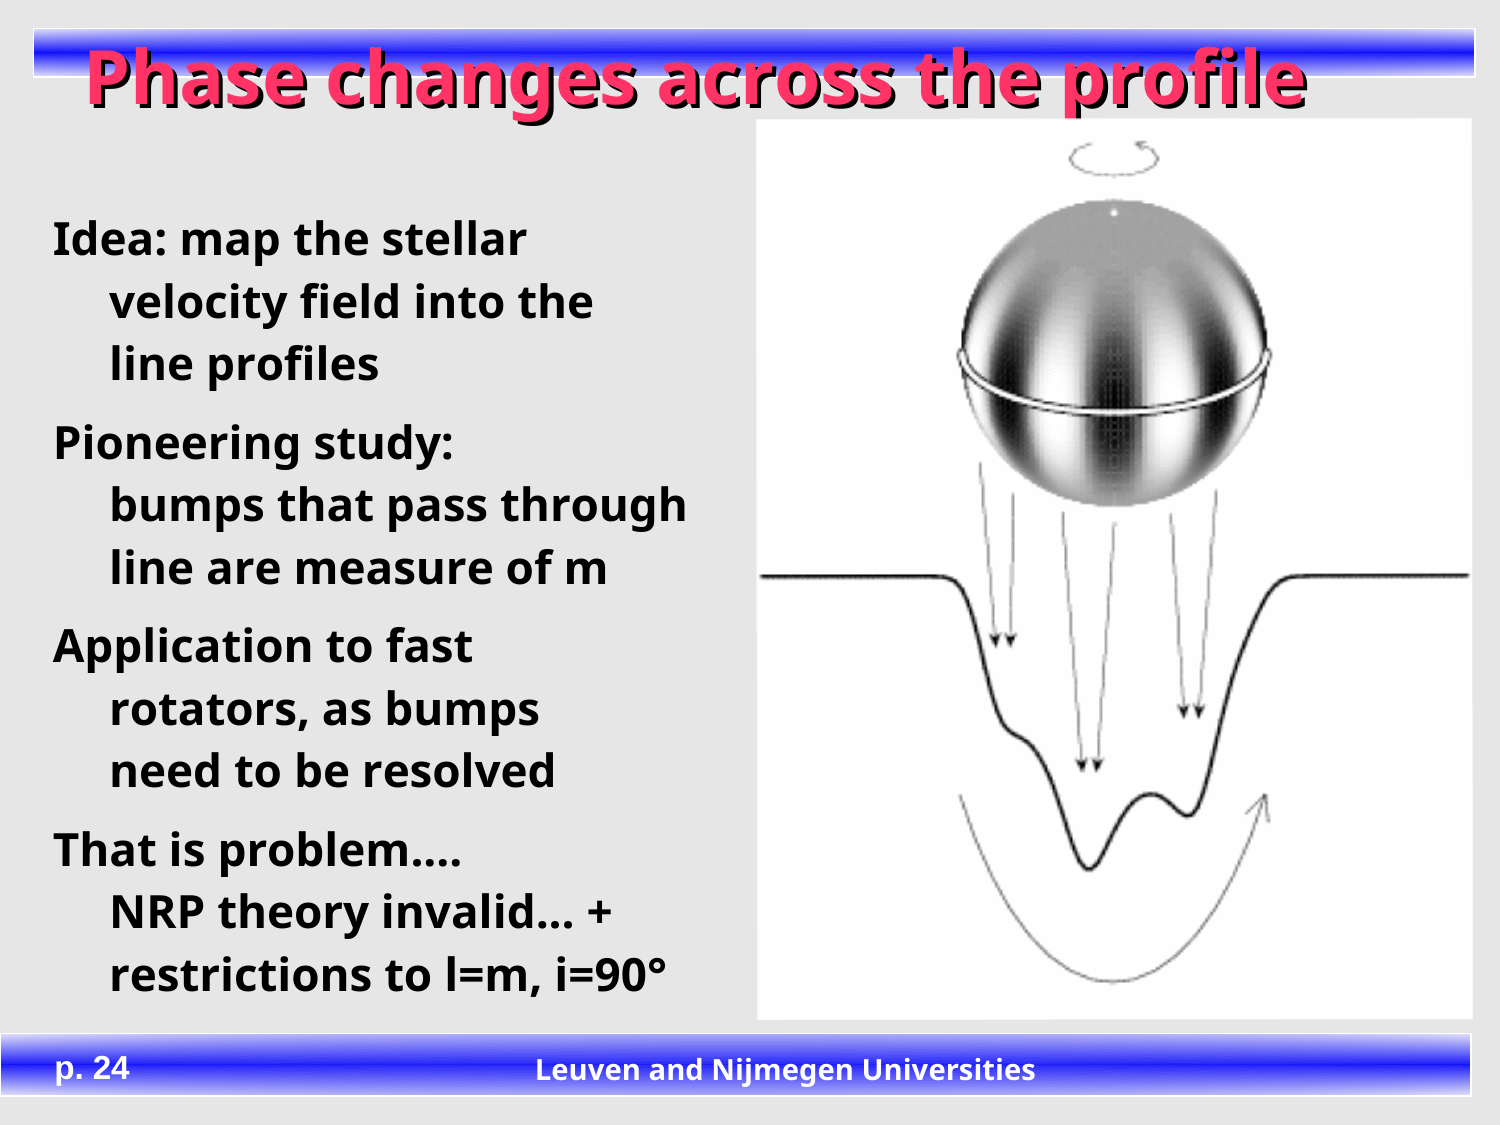

# Phase changes across the profile
Idea: map the stellar
velocity field into the
line profiles
Pioneering study:
bumps that pass through
line are measure of m
Application to fast
rotators, as bumps
need to be resolved
That is problem....
NRP theory invalid... +
restrictions to l=m, i=90°